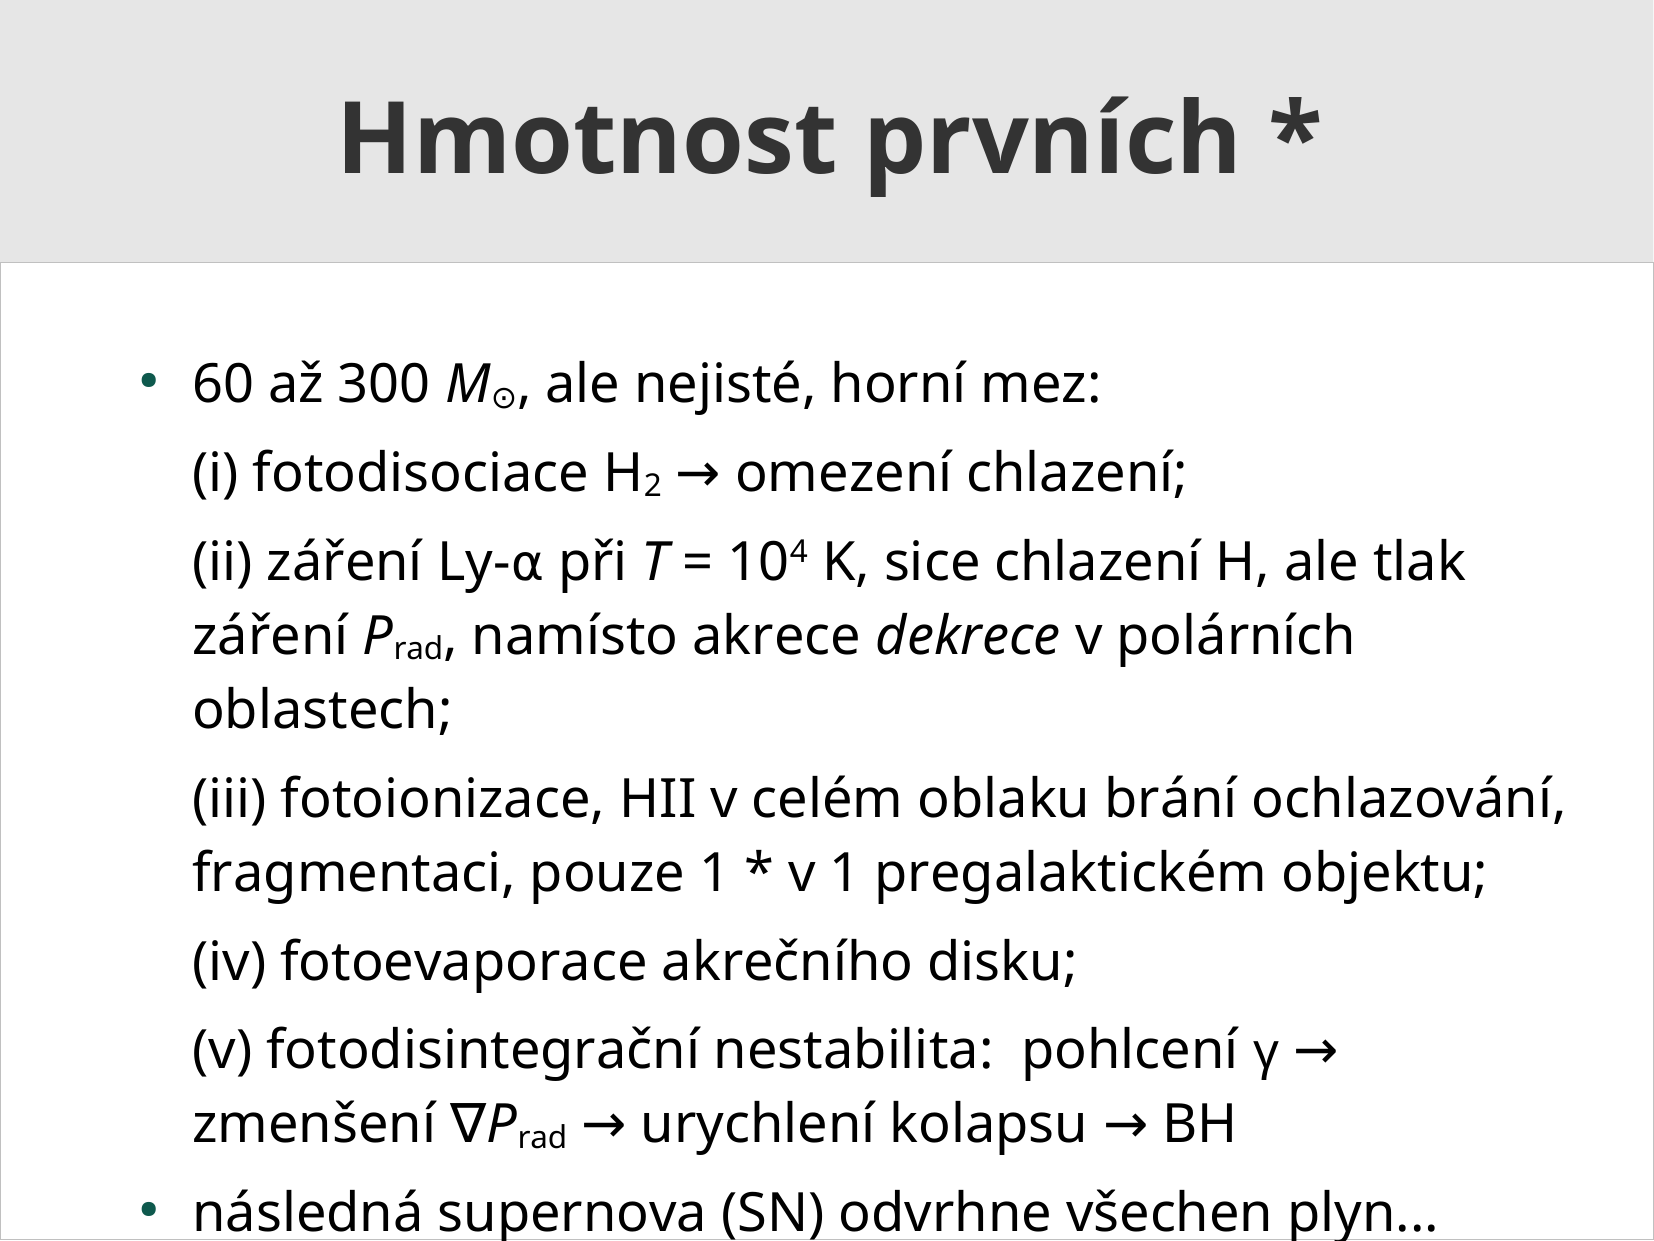

# Hmotnost prvních *
60 až 300 M⊙, ale nejisté, horní mez:
(i) fotodisociace H2 → omezení chlazení;
(ii) záření Ly-α při T = 104 K, sice chlazení H, ale tlak záření Prad, namísto akrece dekrece v polárních oblastech;
(iii) fotoionizace, HII v celém oblaku brání ochlazování, fragmentaci, pouze 1 * v 1 pregalaktickém objektu;
(iv) fotoevaporace akrečního disku;
(v) fotodisintegrační nestabilita: pohlcení γ → zmenšení ∇Prad → urychlení kolapsu → BH
následná supernova (SN) odvrhne všechen plyn...
v disku horký řídký materiál dole, chladný hustý nahoře → Rayleighova‒Taylorova nestabilita
v nitru * se zesiluje magpole (MRI), také se vyvrhne